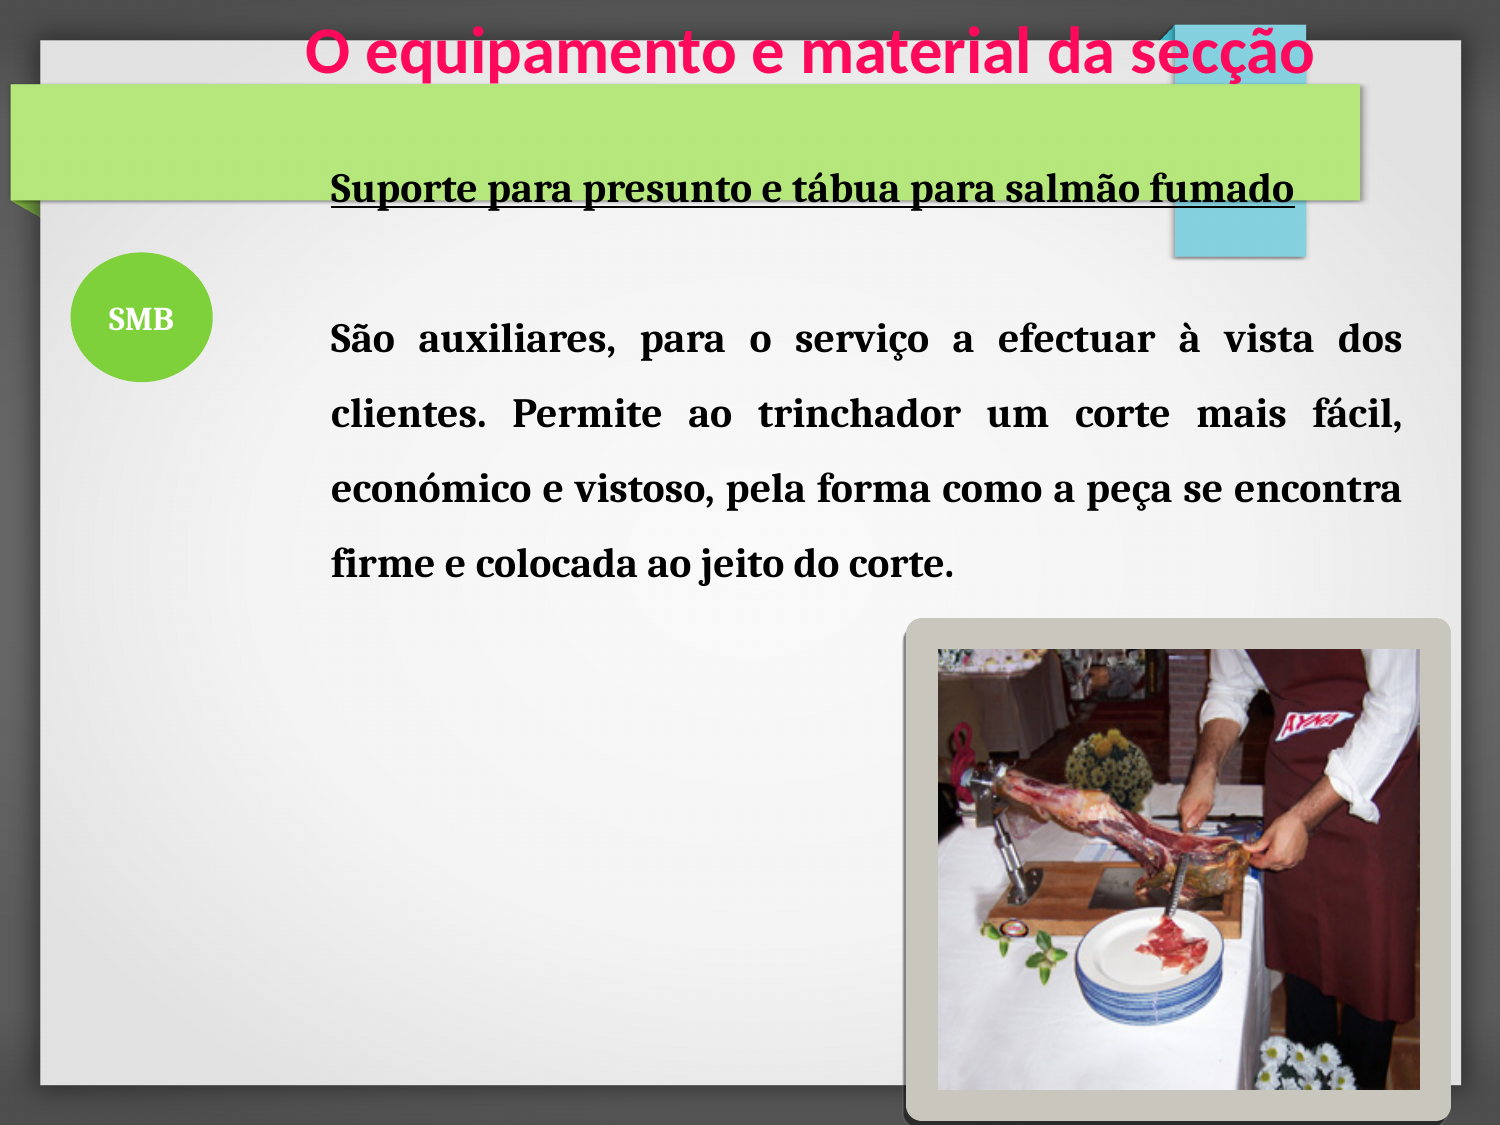

O equipamento e material da secção
Suporte para presunto e tábua para salmão fumado
São auxiliares, para o serviço a efectuar à vista dos clientes. Permite ao trinchador um corte mais fácil, económico e vistoso, pela forma como a peça se encontra firme e colocada ao jeito do corte.
SMB